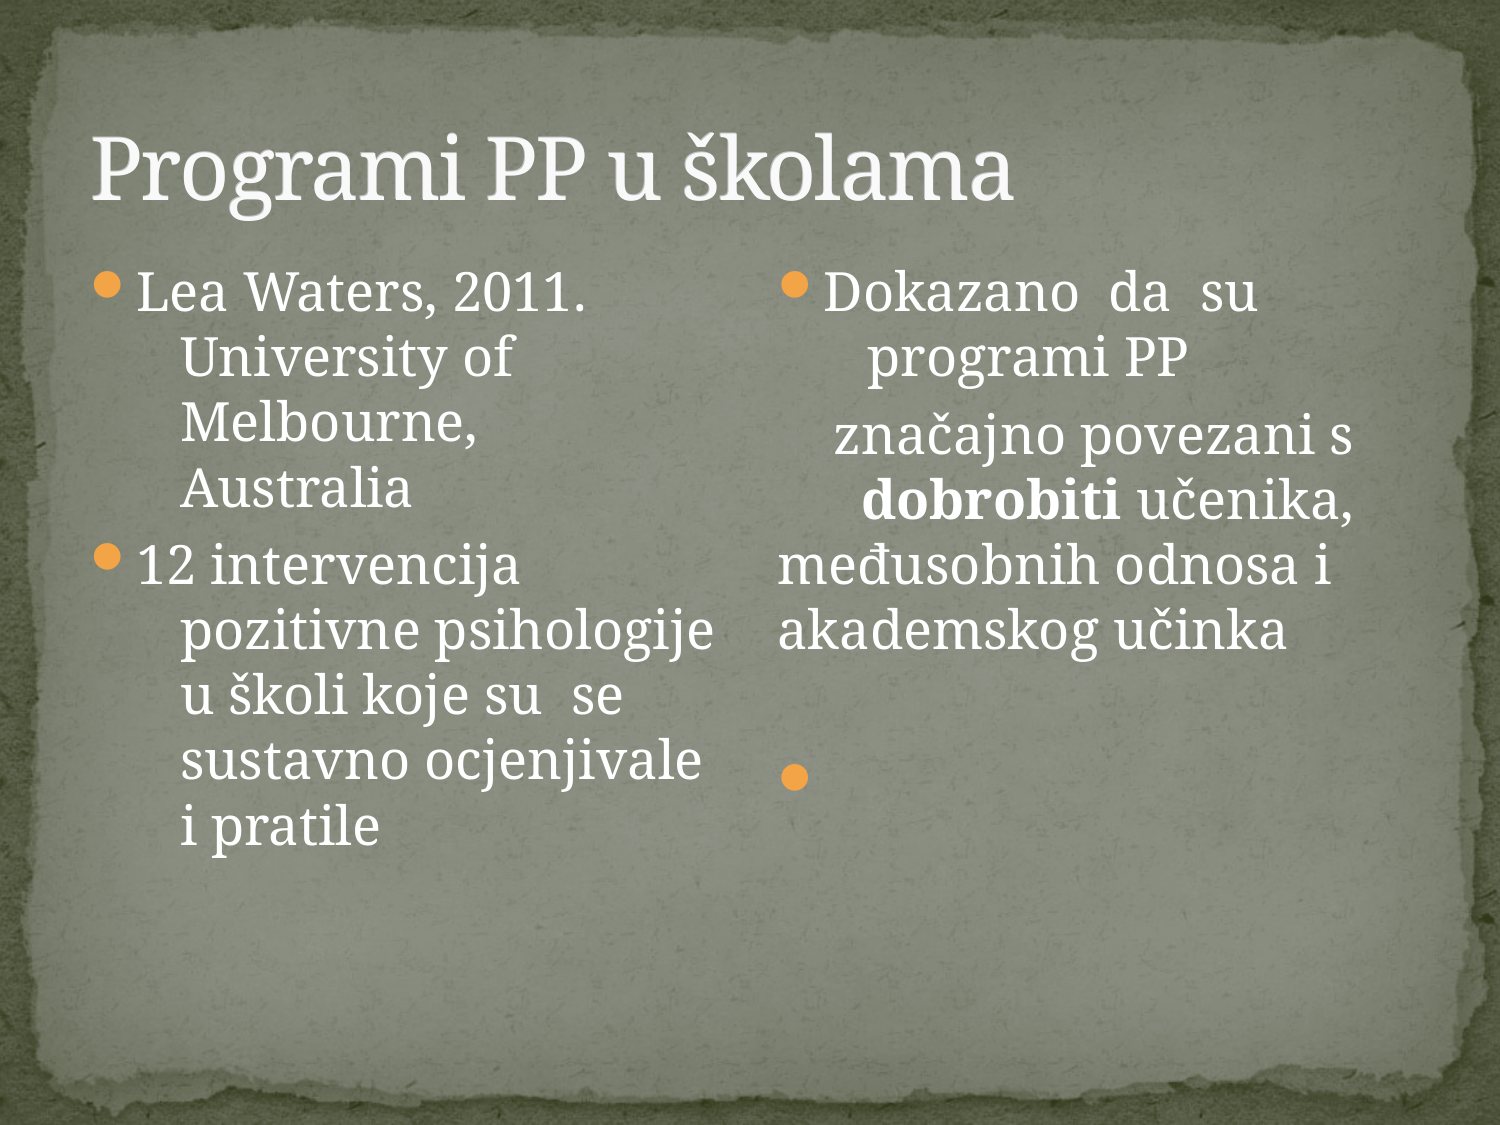

# Programi PP u školama
Lea Waters, 2011. University of Melbourne, Australia
12 intervencija pozitivne psihologije u školi koje su se sustavno ocjenjivale i pratile
Dokazano da su programi PP
 značajno povezani s dobrobiti učenika, međusobnih odnosa i akademskog učinka